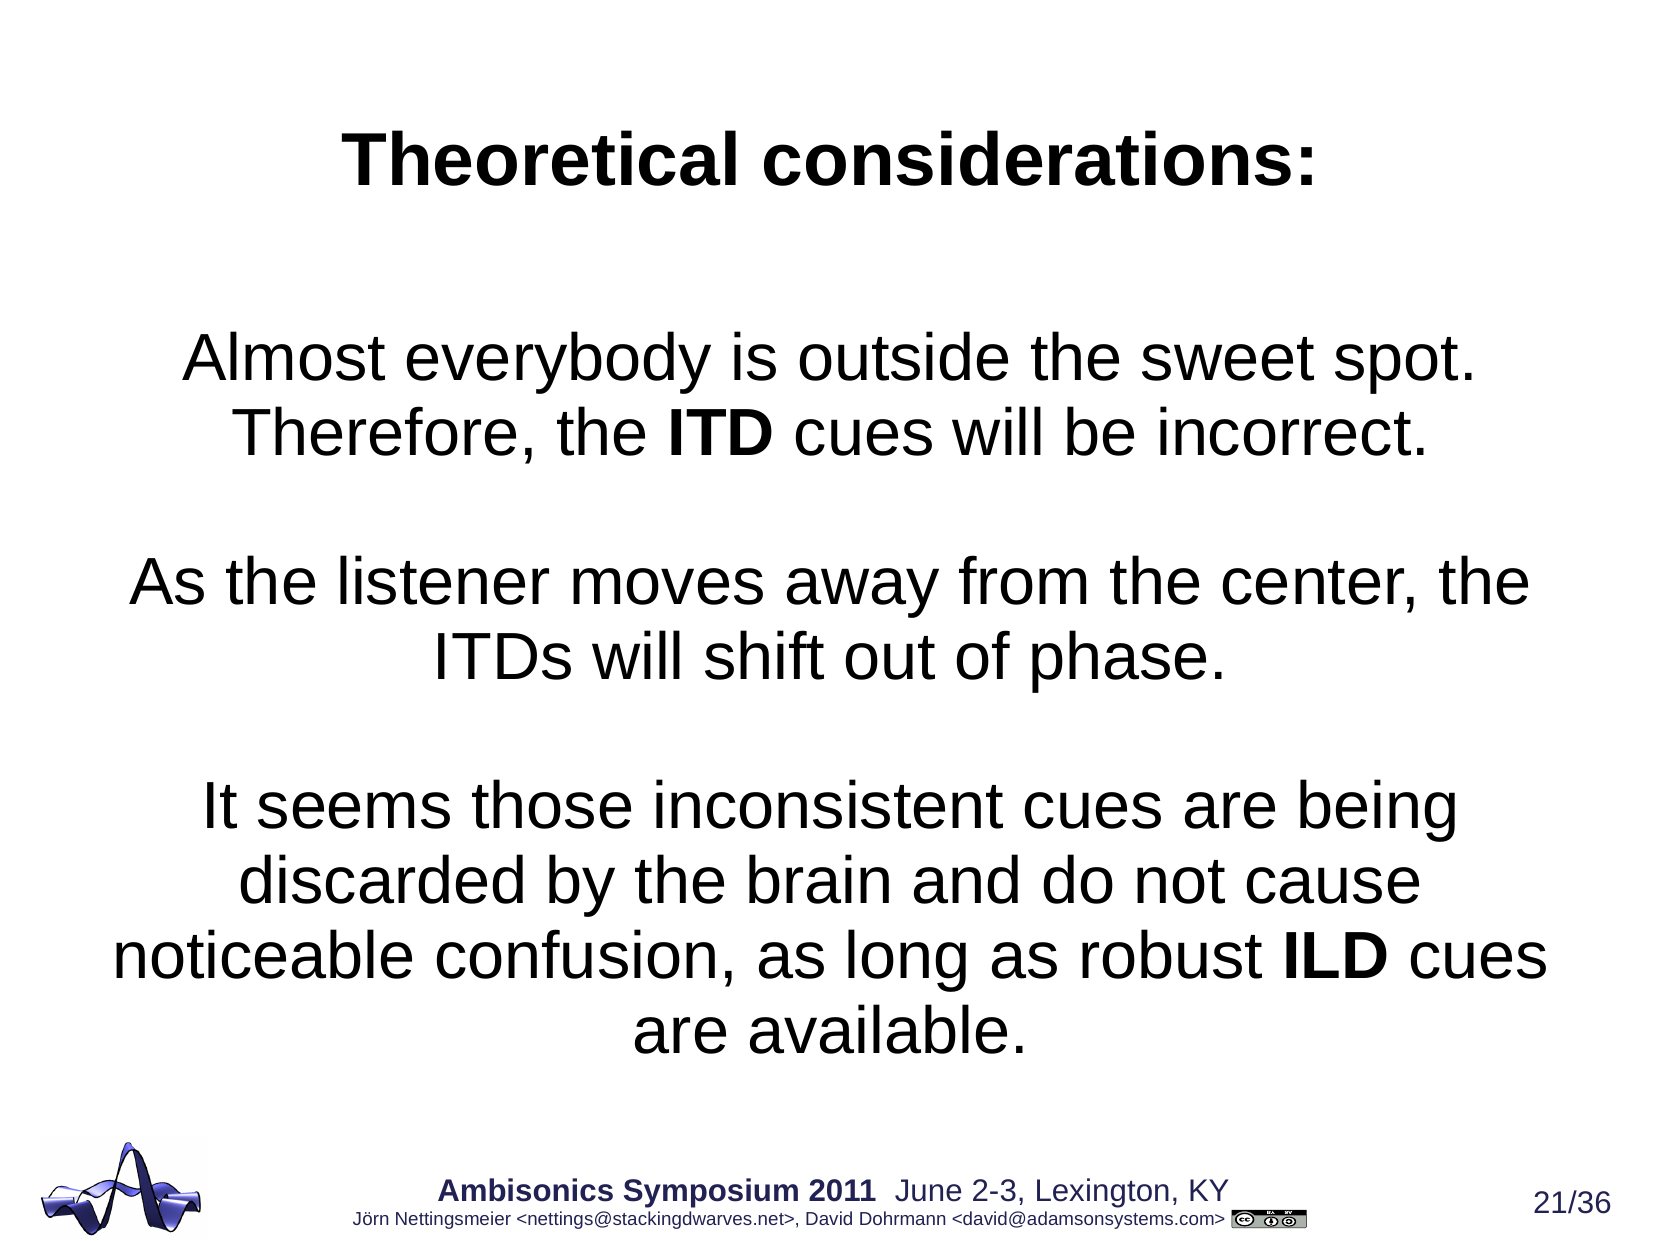

# Theoretical considerations:
Almost everybody is outside the sweet spot.
Therefore, the ITD cues will be incorrect.
As the listener moves away from the center, the ITDs will shift out of phase.
It seems those inconsistent cues are being discarded by the brain and do not cause noticeable confusion, as long as robust ILD cues are available.